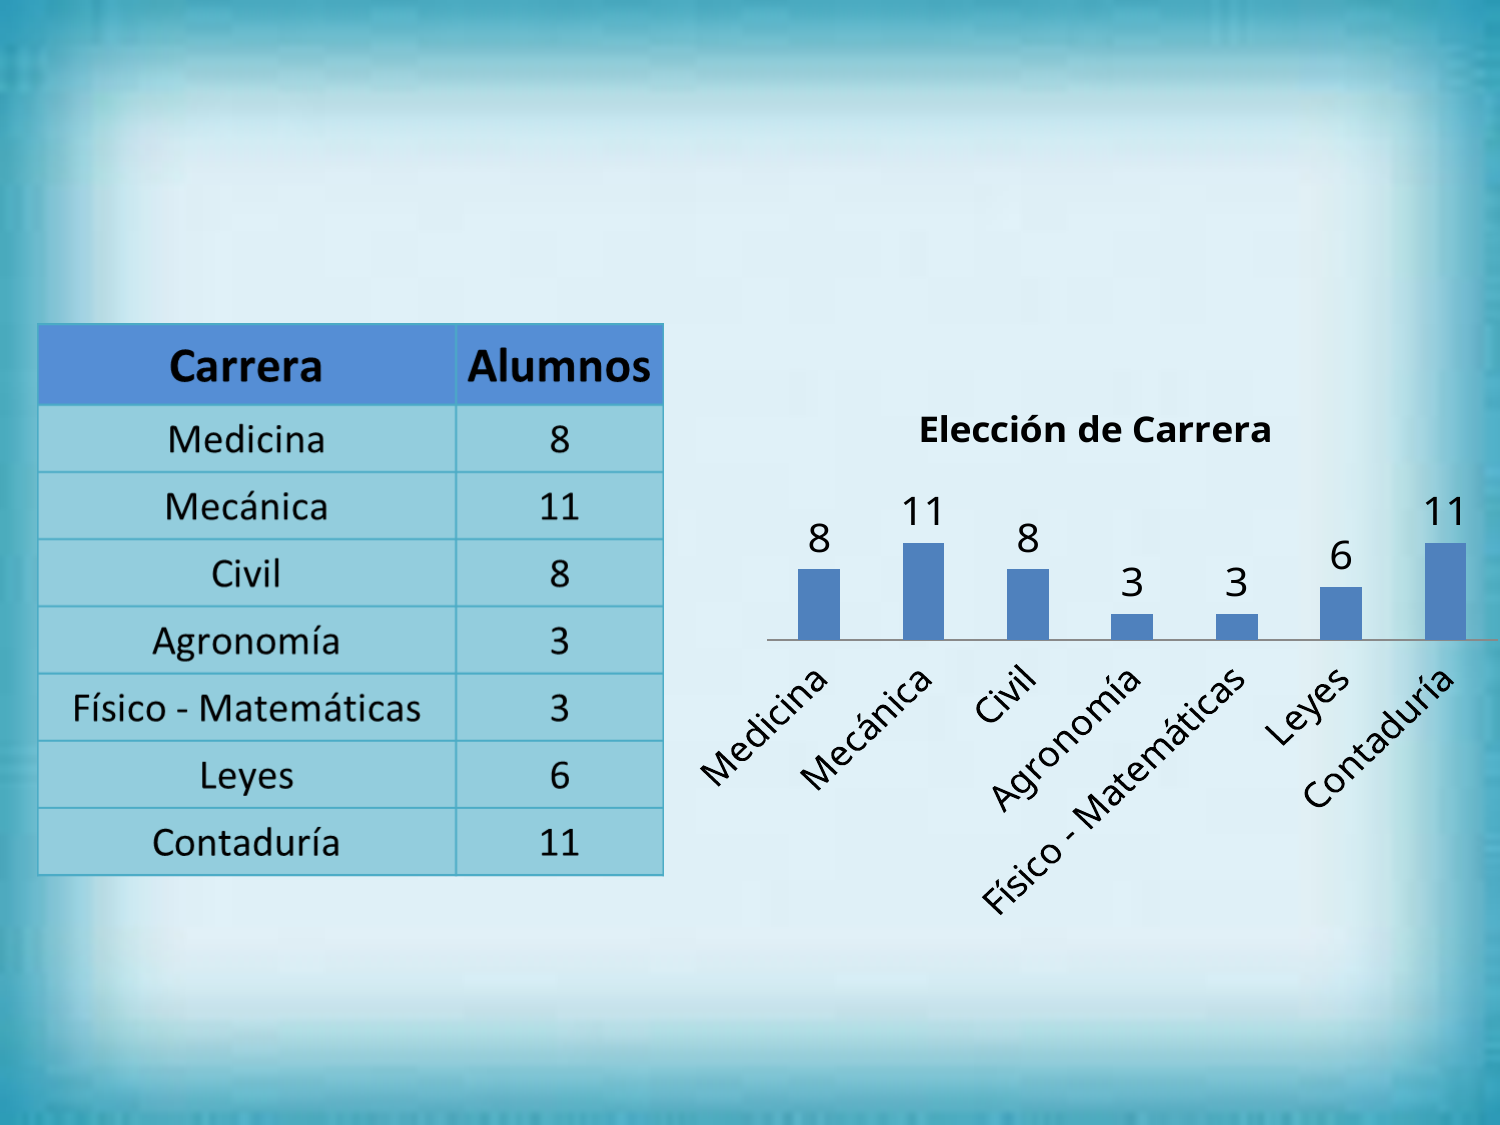

#
### Chart: Elección de Carrera
| Category | Alumnos |
|---|---|
| Medicina | 8.0 |
| Mecánica | 11.0 |
| Civil | 8.0 |
| Agronomía | 3.0 |
| Físico - Matemáticas | 3.0 |
| Leyes | 6.0 |
| Contaduría | 11.0 |